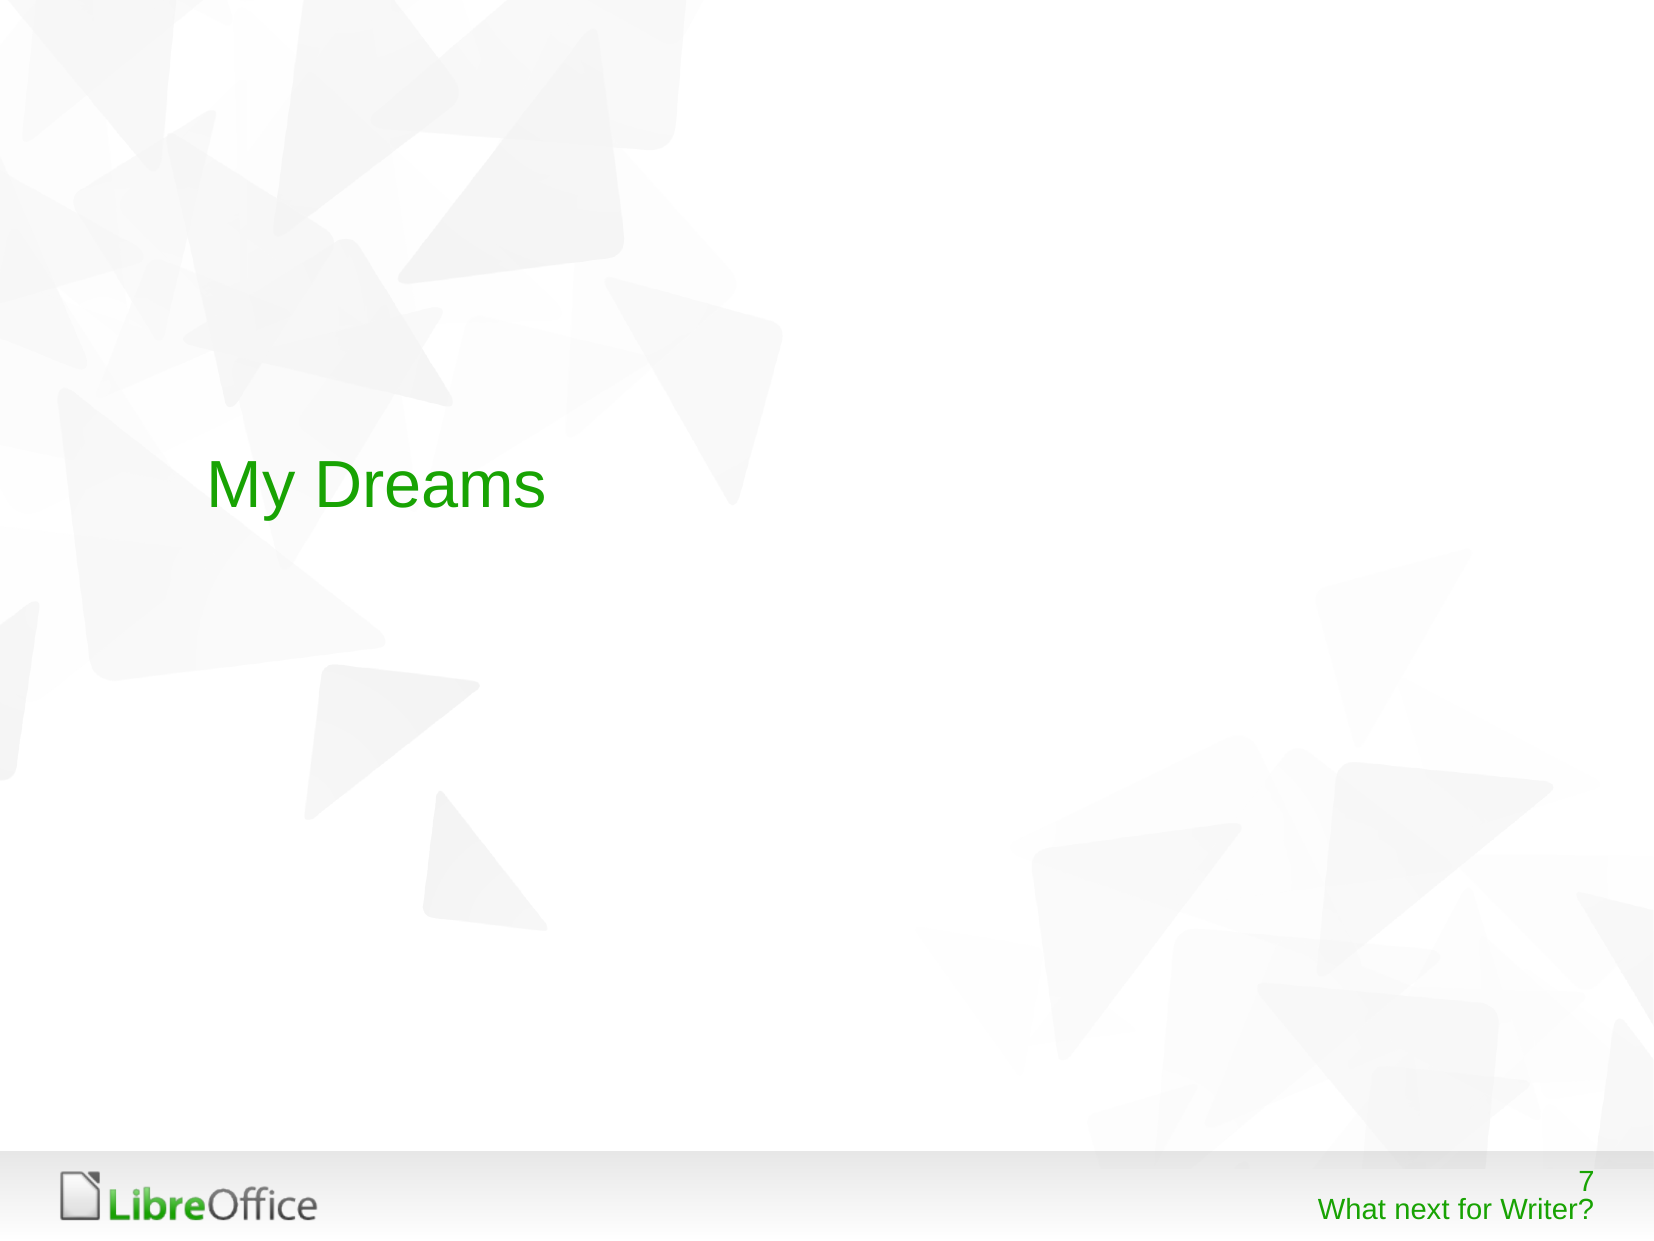

# My Dreams
7
What next for Writer?